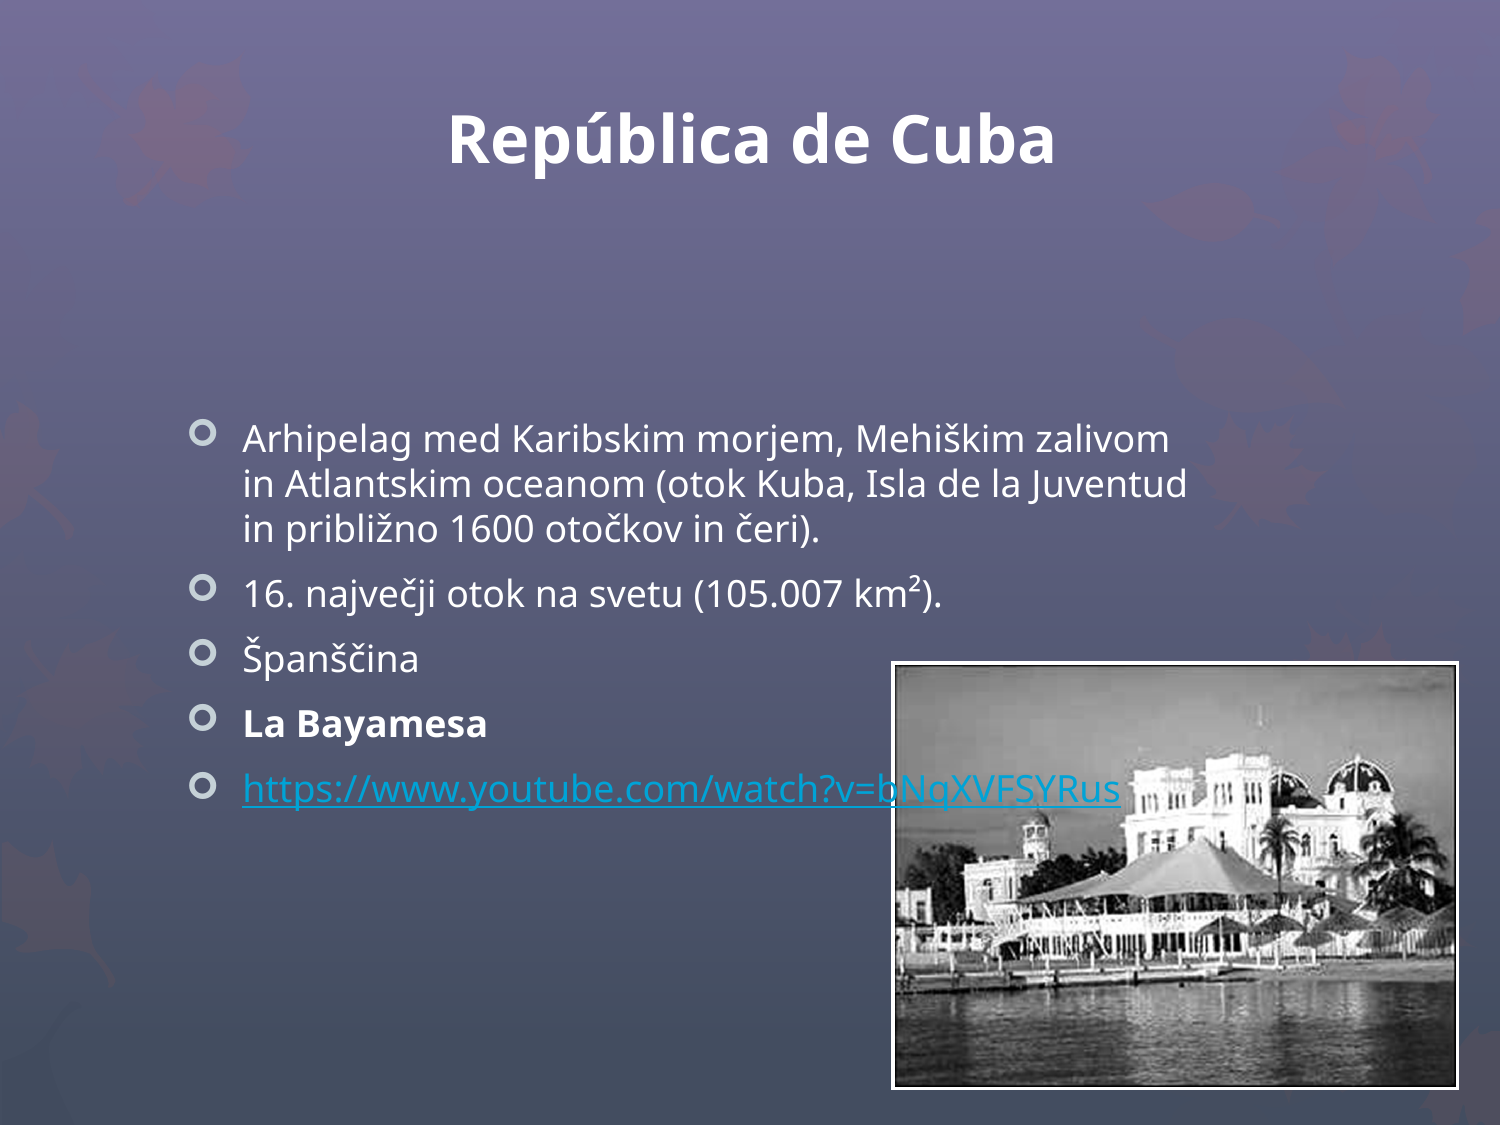

# República de Cuba
Arhipelag med Karibskim morjem, Mehiškim zalivom in Atlantskim oceanom (otok Kuba, Isla de la Juventud in približno 1600 otočkov in čeri).
16. največji otok na svetu (105.007 km²).
Španščina
La Bayamesa
https://www.youtube.com/watch?v=bNqXVFSYRus